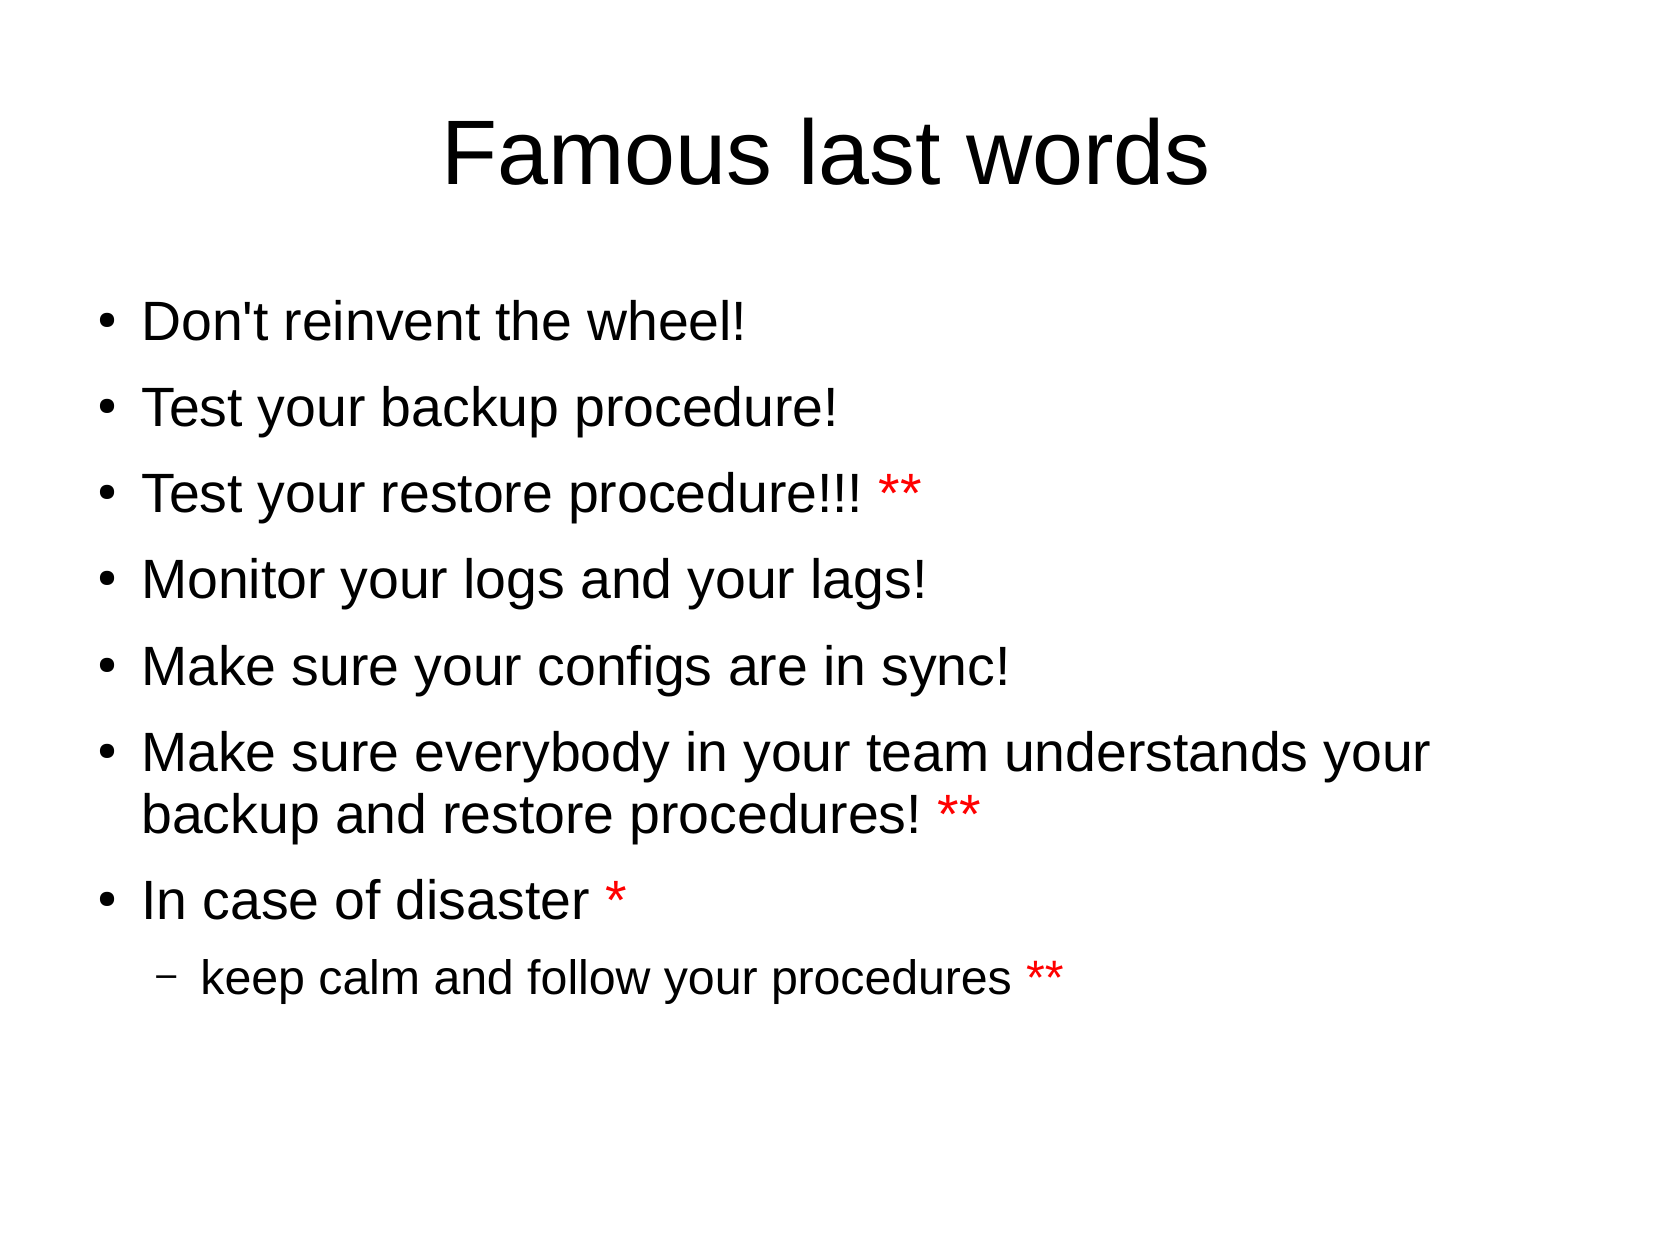

# Famous last words
Don't reinvent the wheel!
Test your backup procedure!
Test your restore procedure!!! **
Monitor your logs and your lags!
Make sure your configs are in sync!
Make sure everybody in your team understands your backup and restore procedures! **
In case of disaster *
keep calm and follow your procedures **